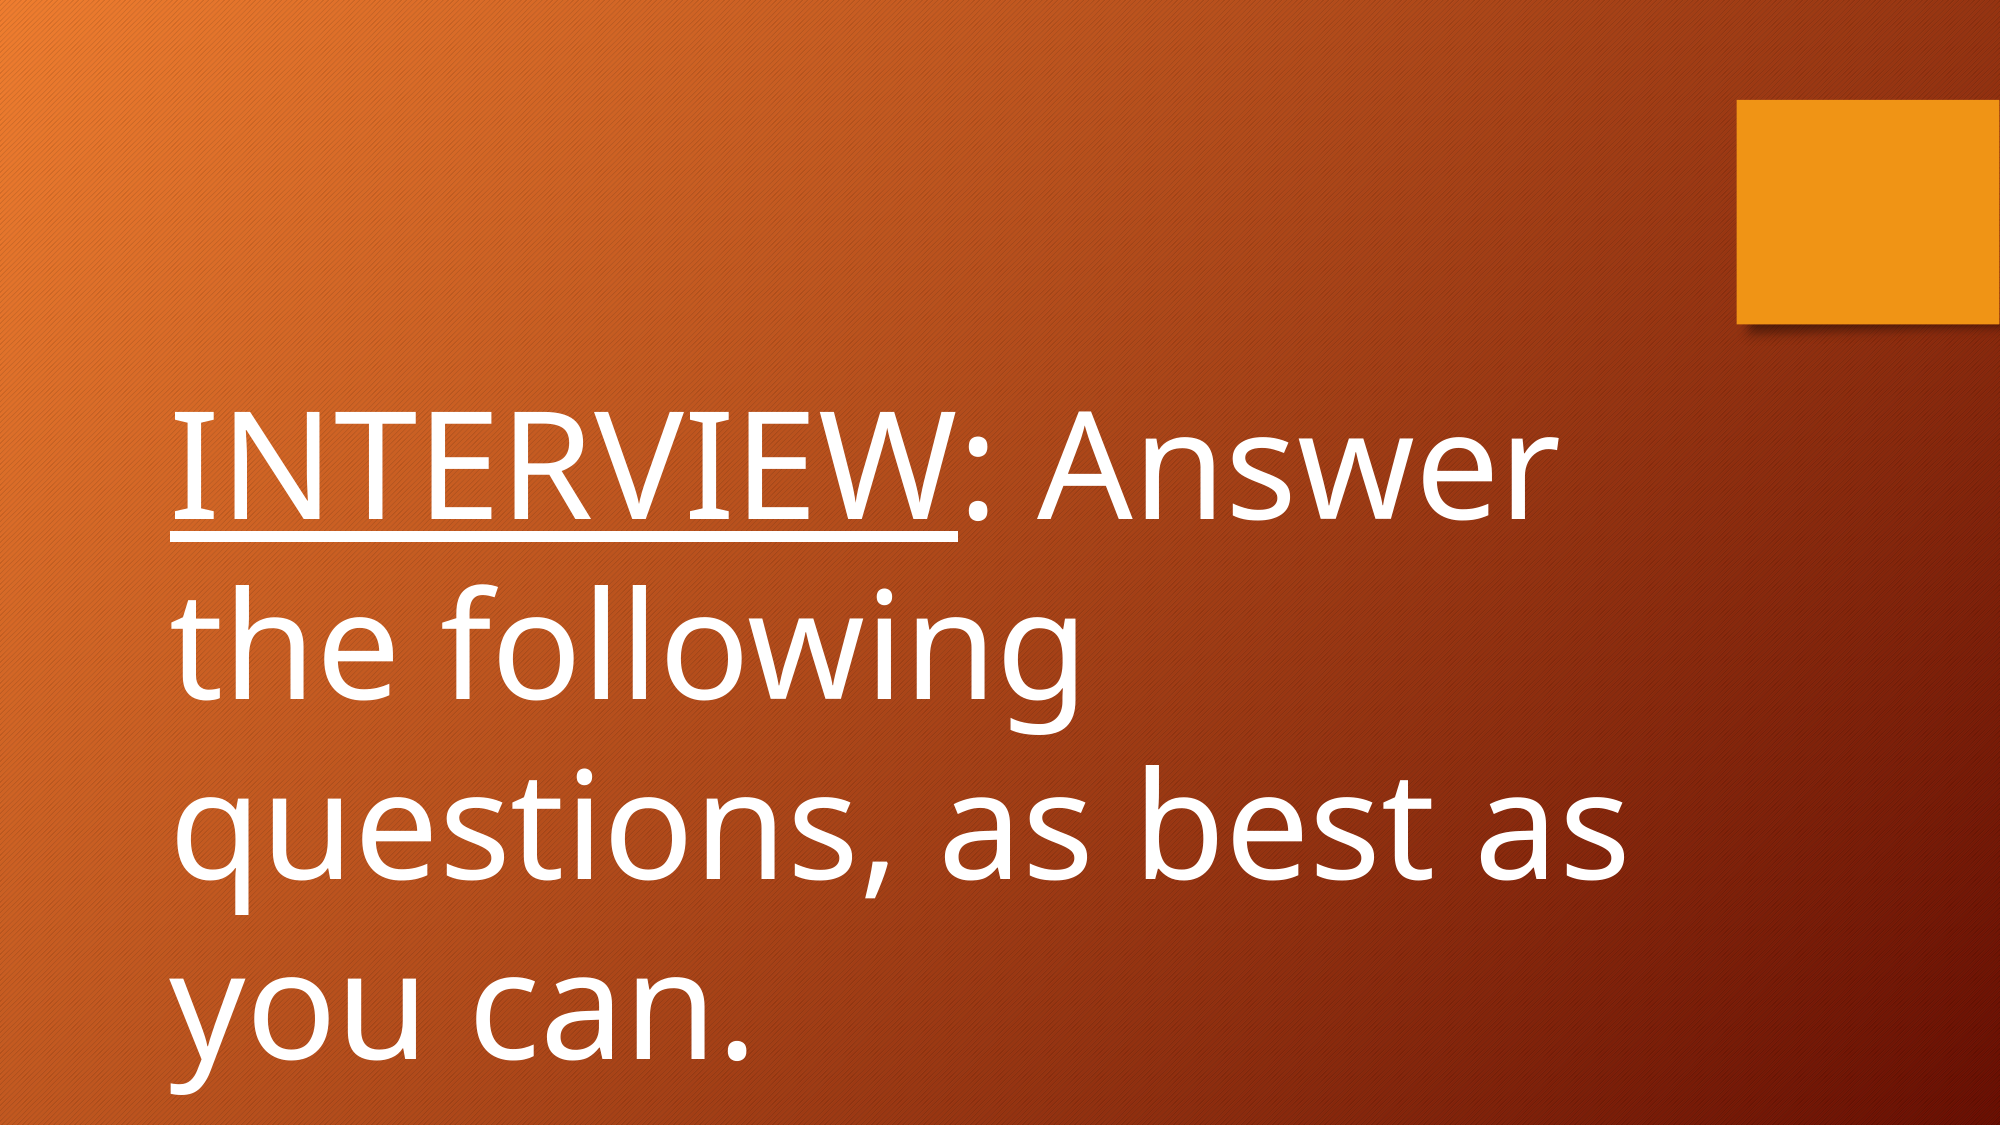

INTERVIEW: Answer the following questions, as best as you can.